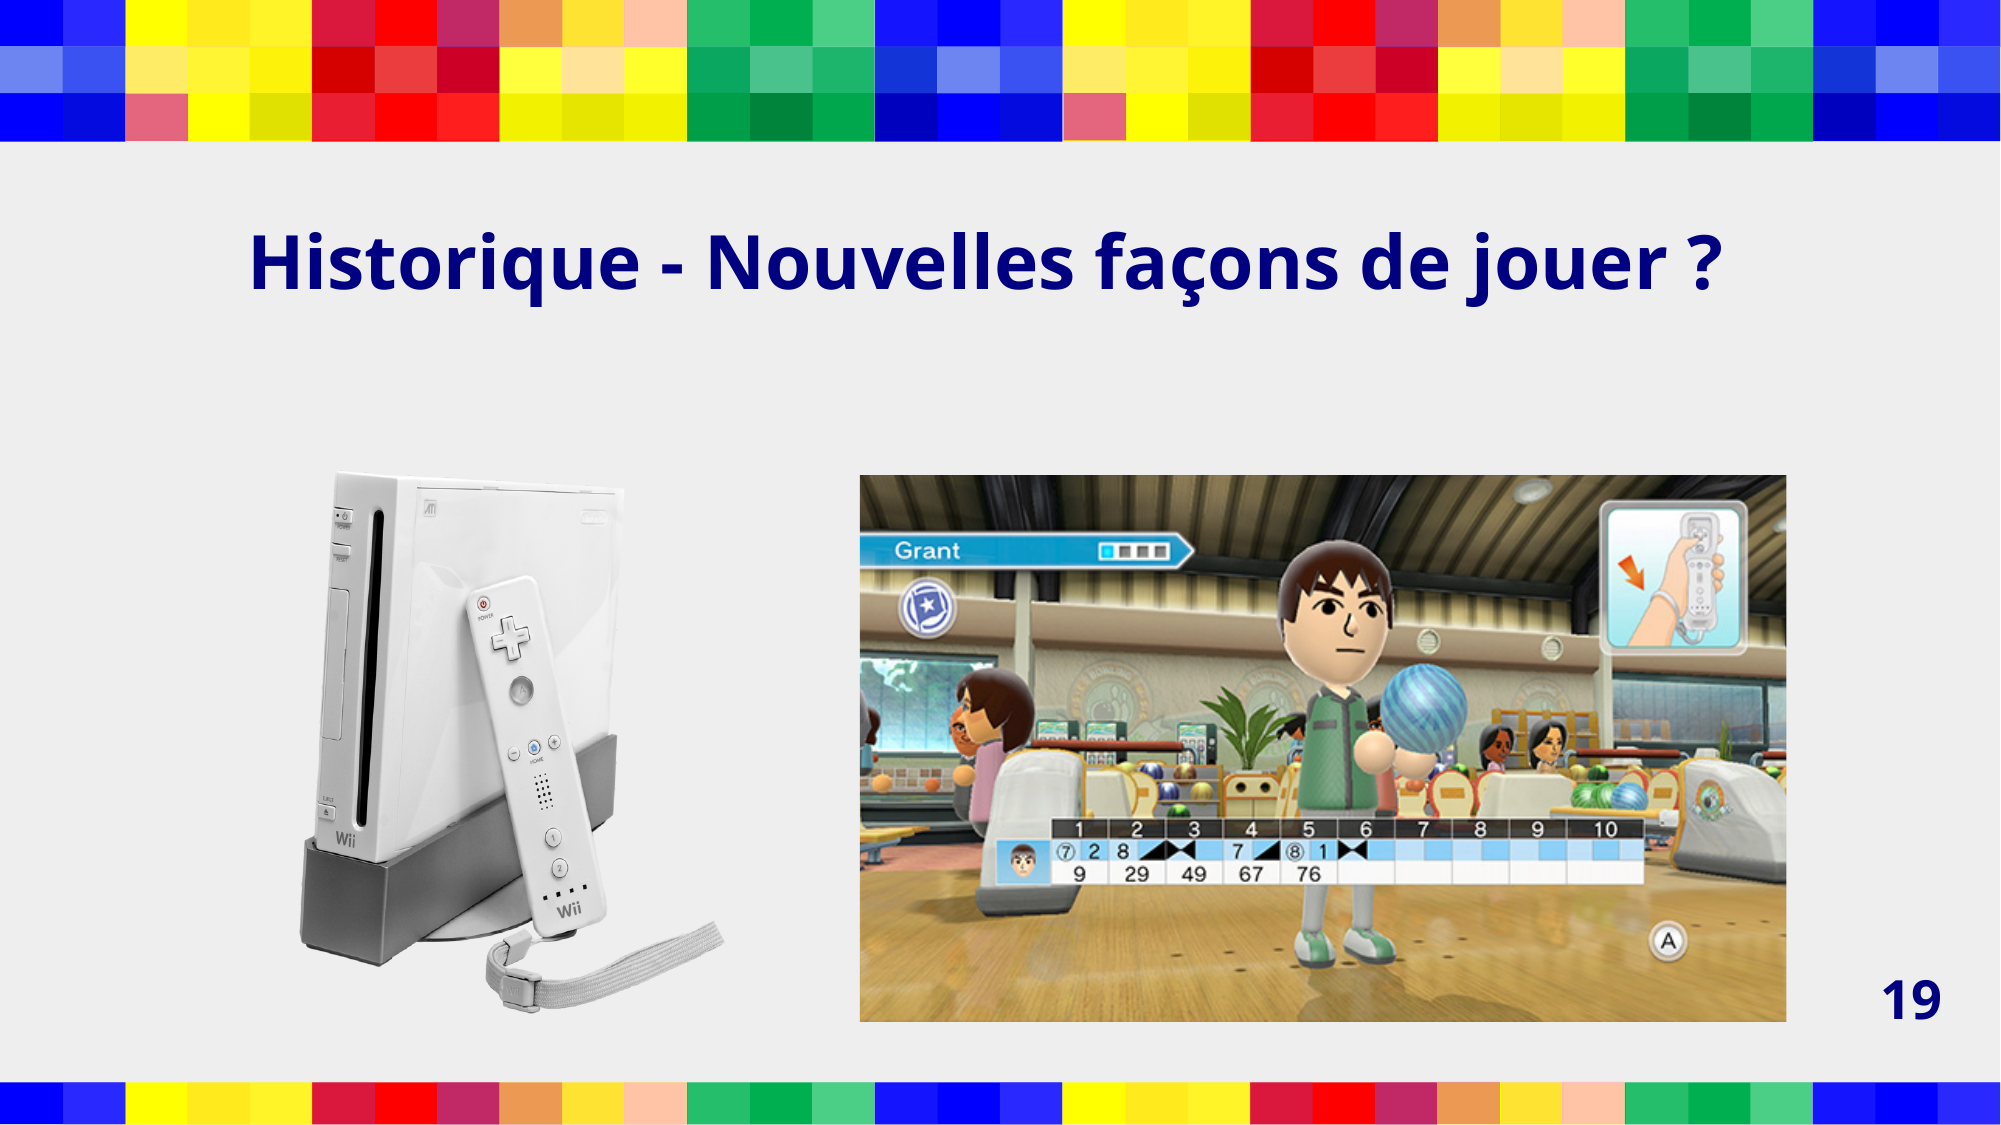

Historique - Nouvelles façons de jouer ?
# - Wii (2006) et Wii Sports
19